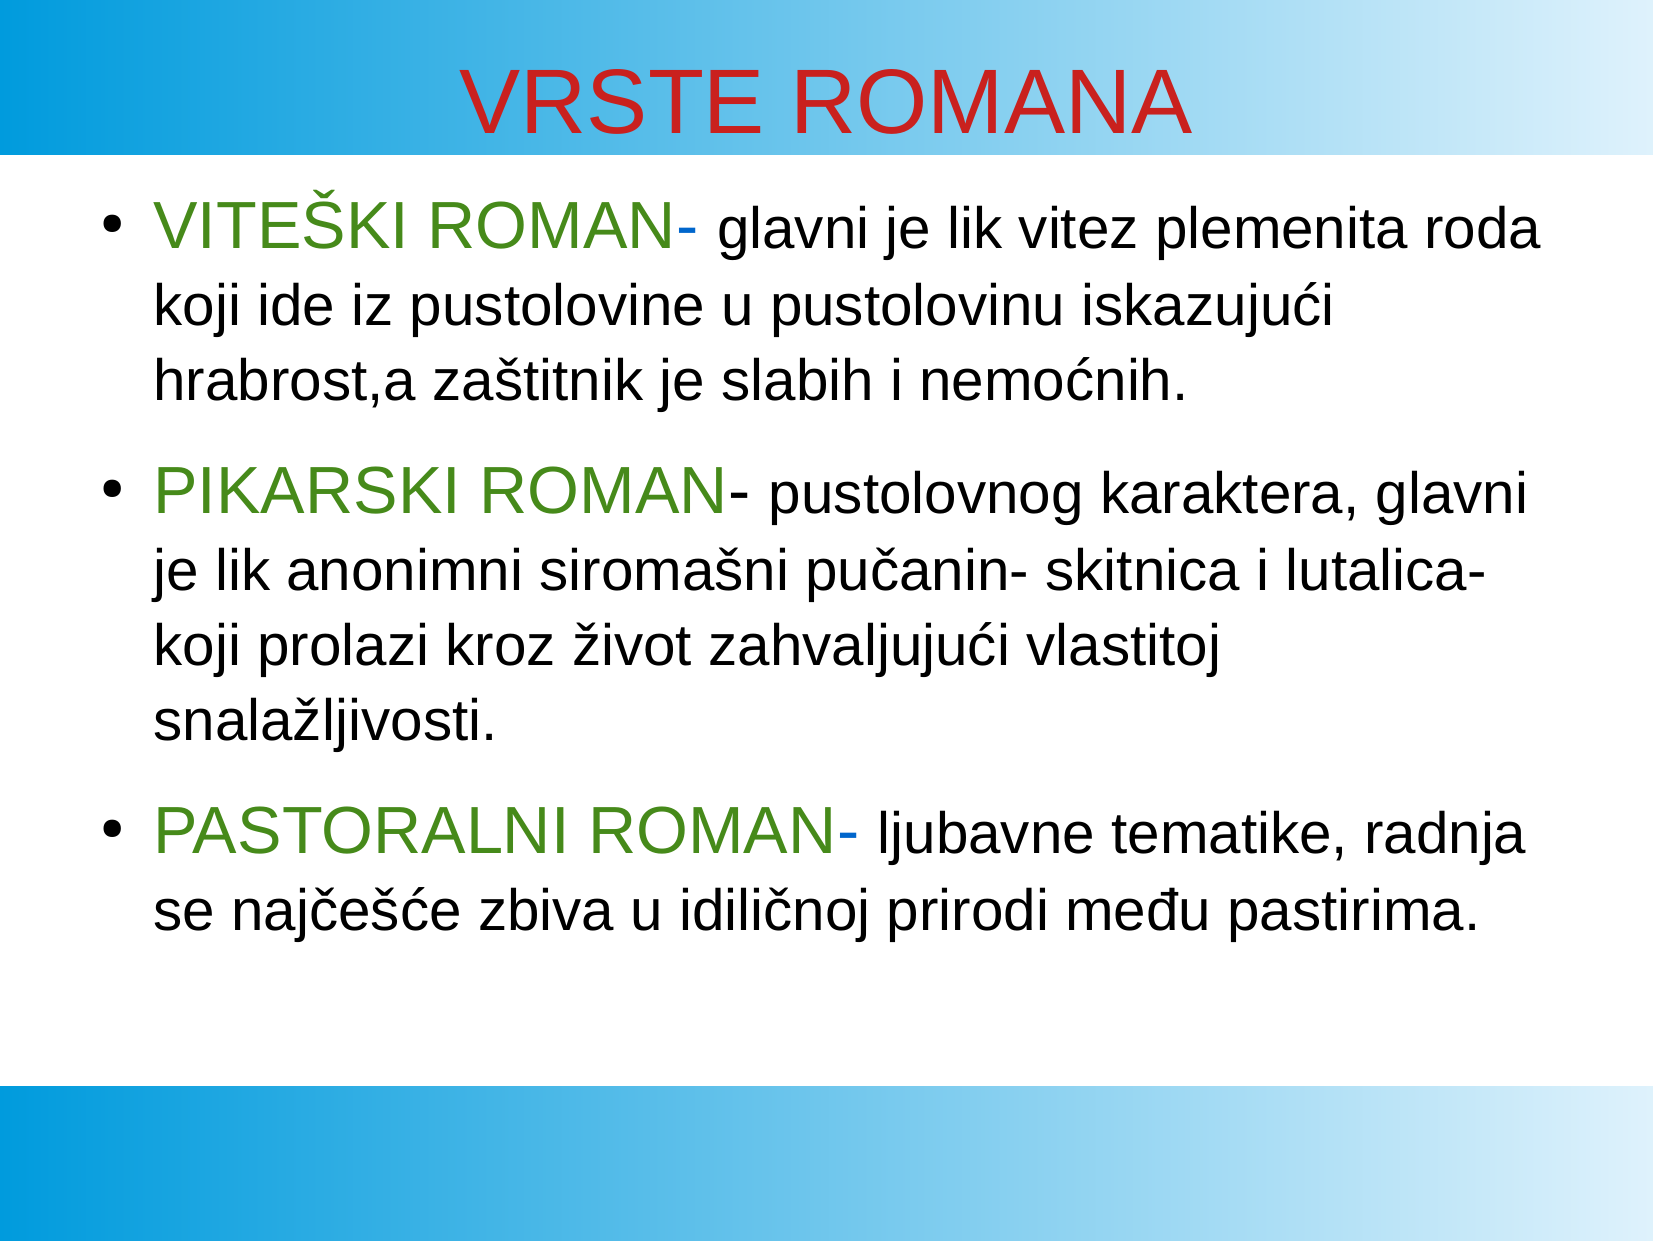

# VRSTE ROMANA
VITEŠKI ROMAN- glavni je lik vitez plemenita roda koji ide iz pustolovine u pustolovinu iskazujući hrabrost,a zaštitnik je slabih i nemoćnih.
PIKARSKI ROMAN- pustolovnog karaktera, glavni je lik anonimni siromašni pučanin- skitnica i lutalica- koji prolazi kroz život zahvaljujući vlastitoj snalažljivosti.
PASTORALNI ROMAN- ljubavne tematike, radnja se najčešće zbiva u idiličnoj prirodi među pastirima.